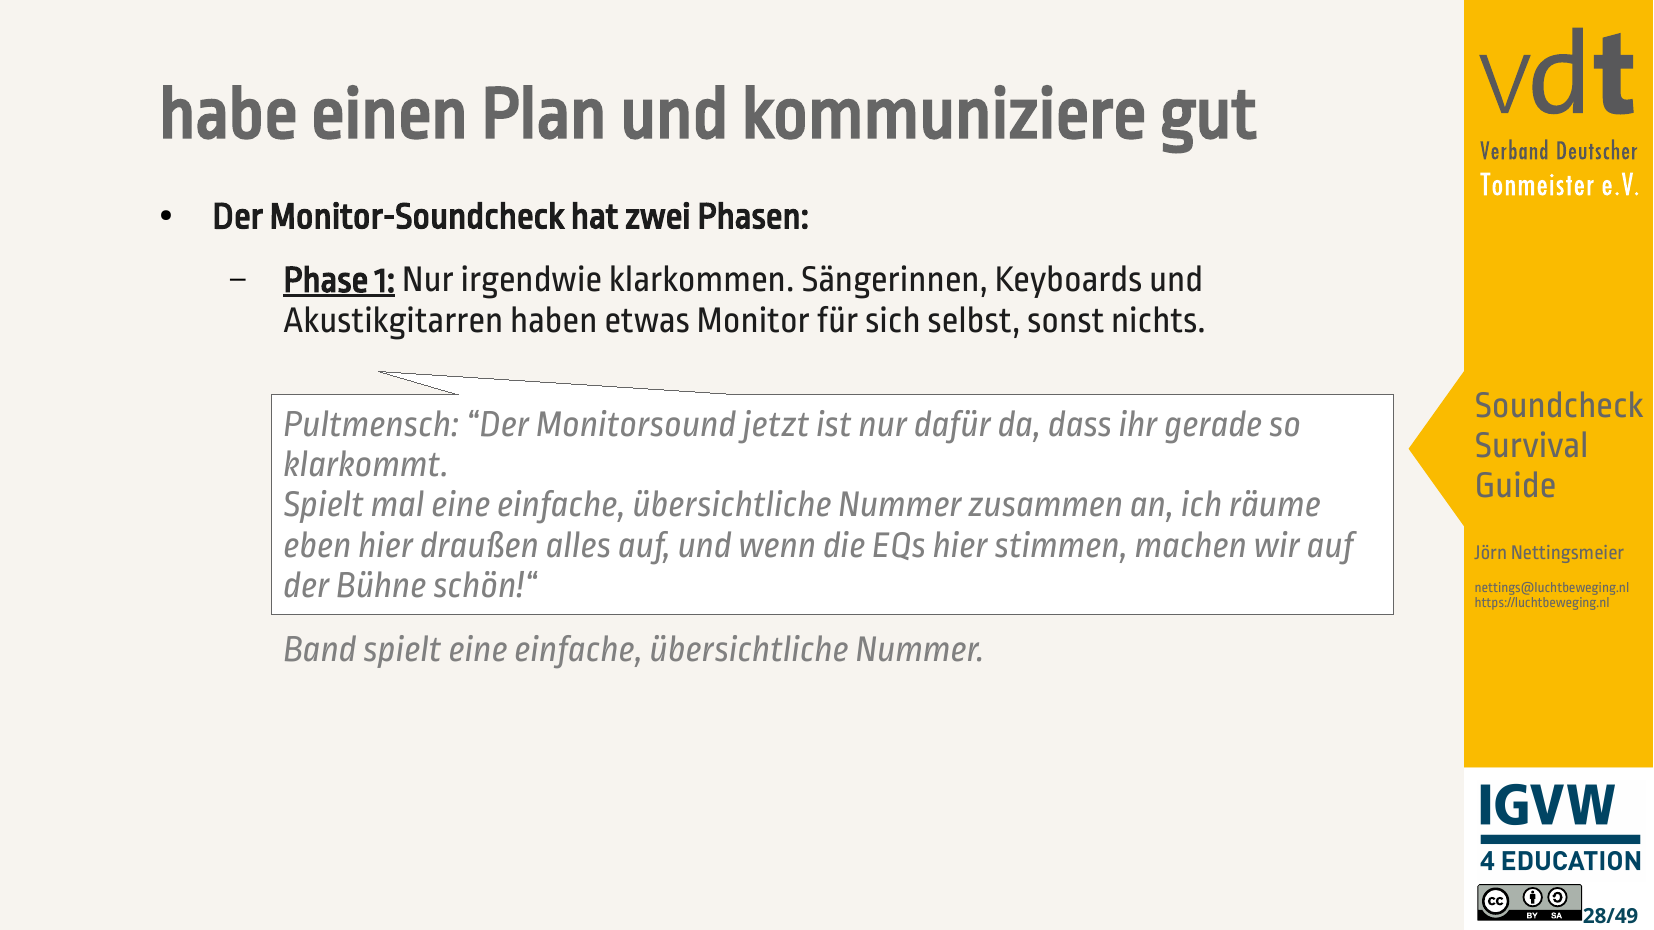

# habe einen Plan und kommuniziere gut
Der Monitor-Soundcheck hat zwei Phasen:
Phase 1: Nur irgendwie klarkommen. Sängerinnen, Keyboards und Akustikgitarren haben etwas Monitor für sich selbst, sonst nichts.
Pultmensch: “Der Monitorsound jetzt ist nur dafür da, dass ihr gerade so klarkommt.
Spielt mal eine einfache, übersichtliche Nummer zusammen an, ich räume eben hier draußen alles auf, und wenn die EQs hier stimmen, machen wir auf der Bühne schön!“
Band spielt eine einfache, übersichtliche Nummer.